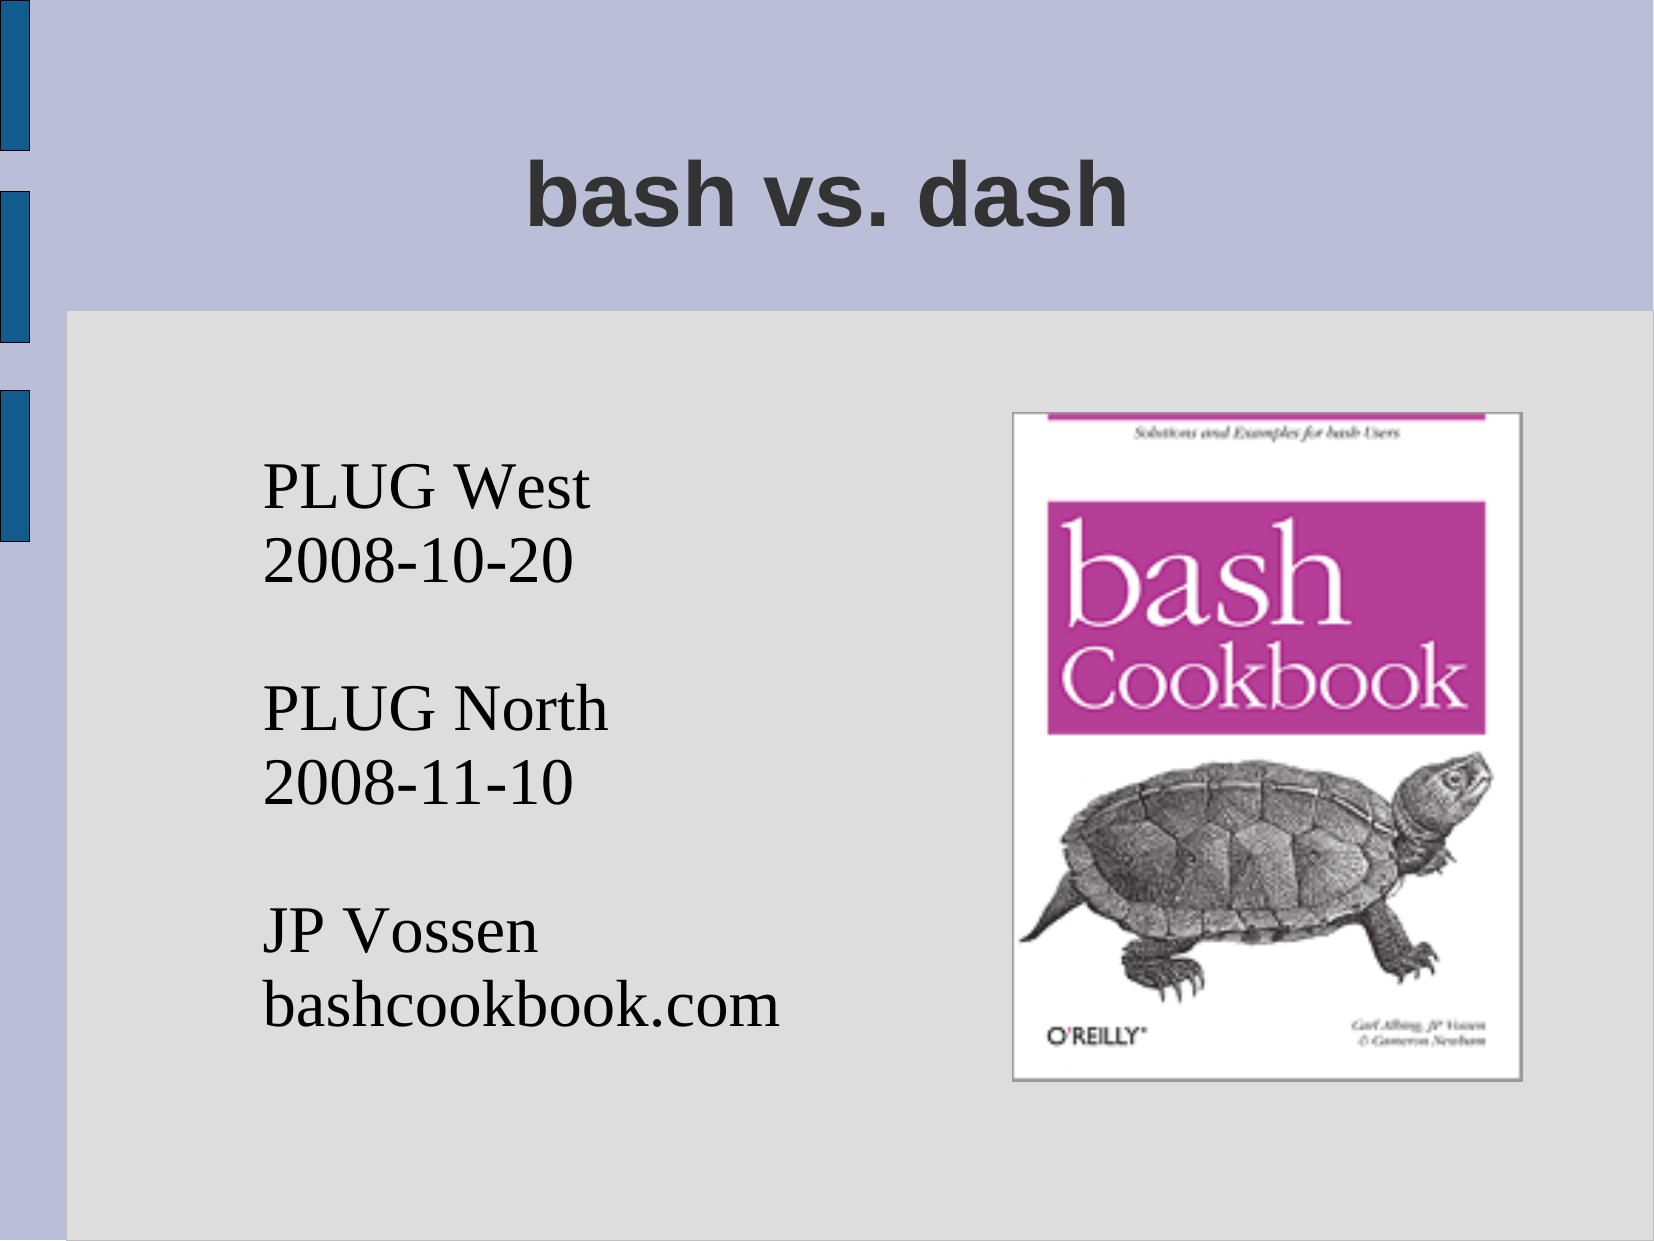

# bash vs. dash
PLUG West
2008-10-20
PLUG North
2008-11-10
JP Vossen
bashcookbook.com